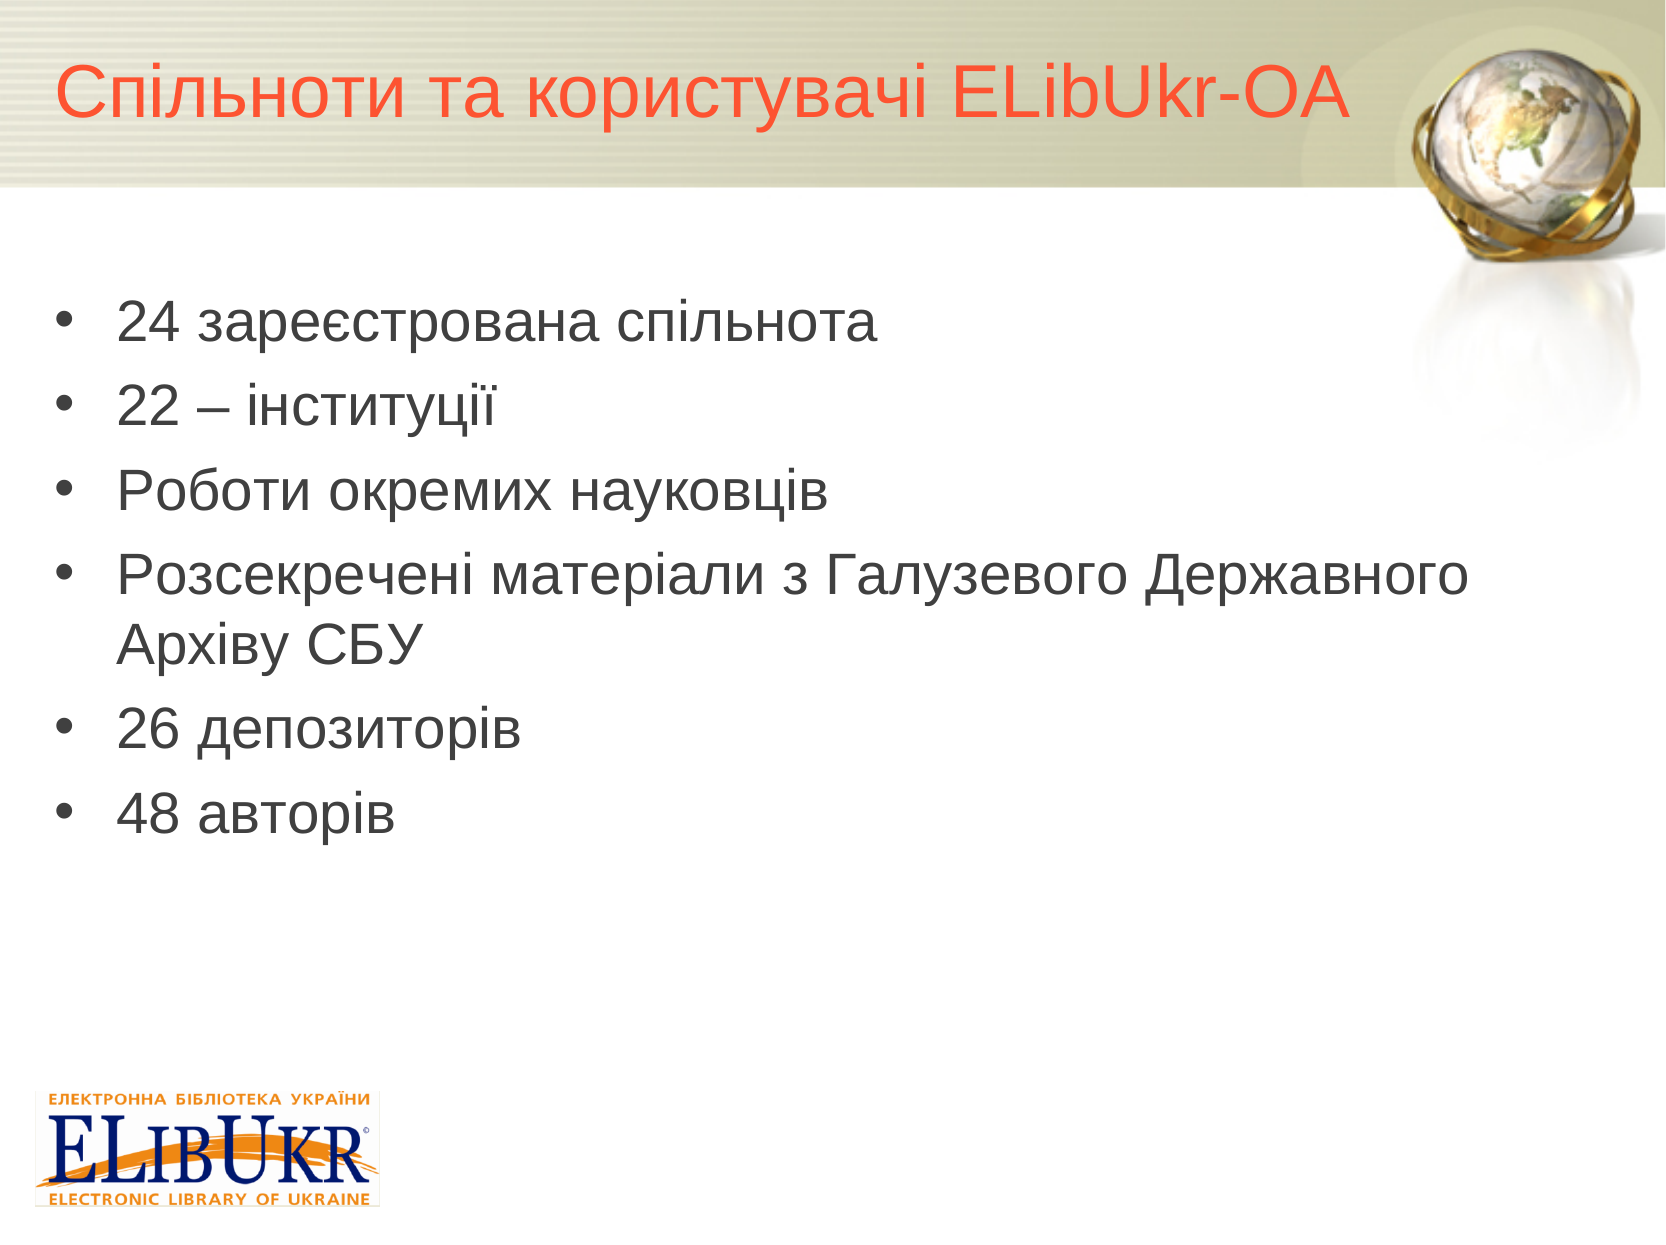

# Спільноти та користувачі ELibUkr-OA
24 зареєстрована спільнота
22 – інституції
Роботи окремих науковців
Розсекречені матеріали з Галузевого Державного Архіву СБУ
26 депозиторів
48 авторів